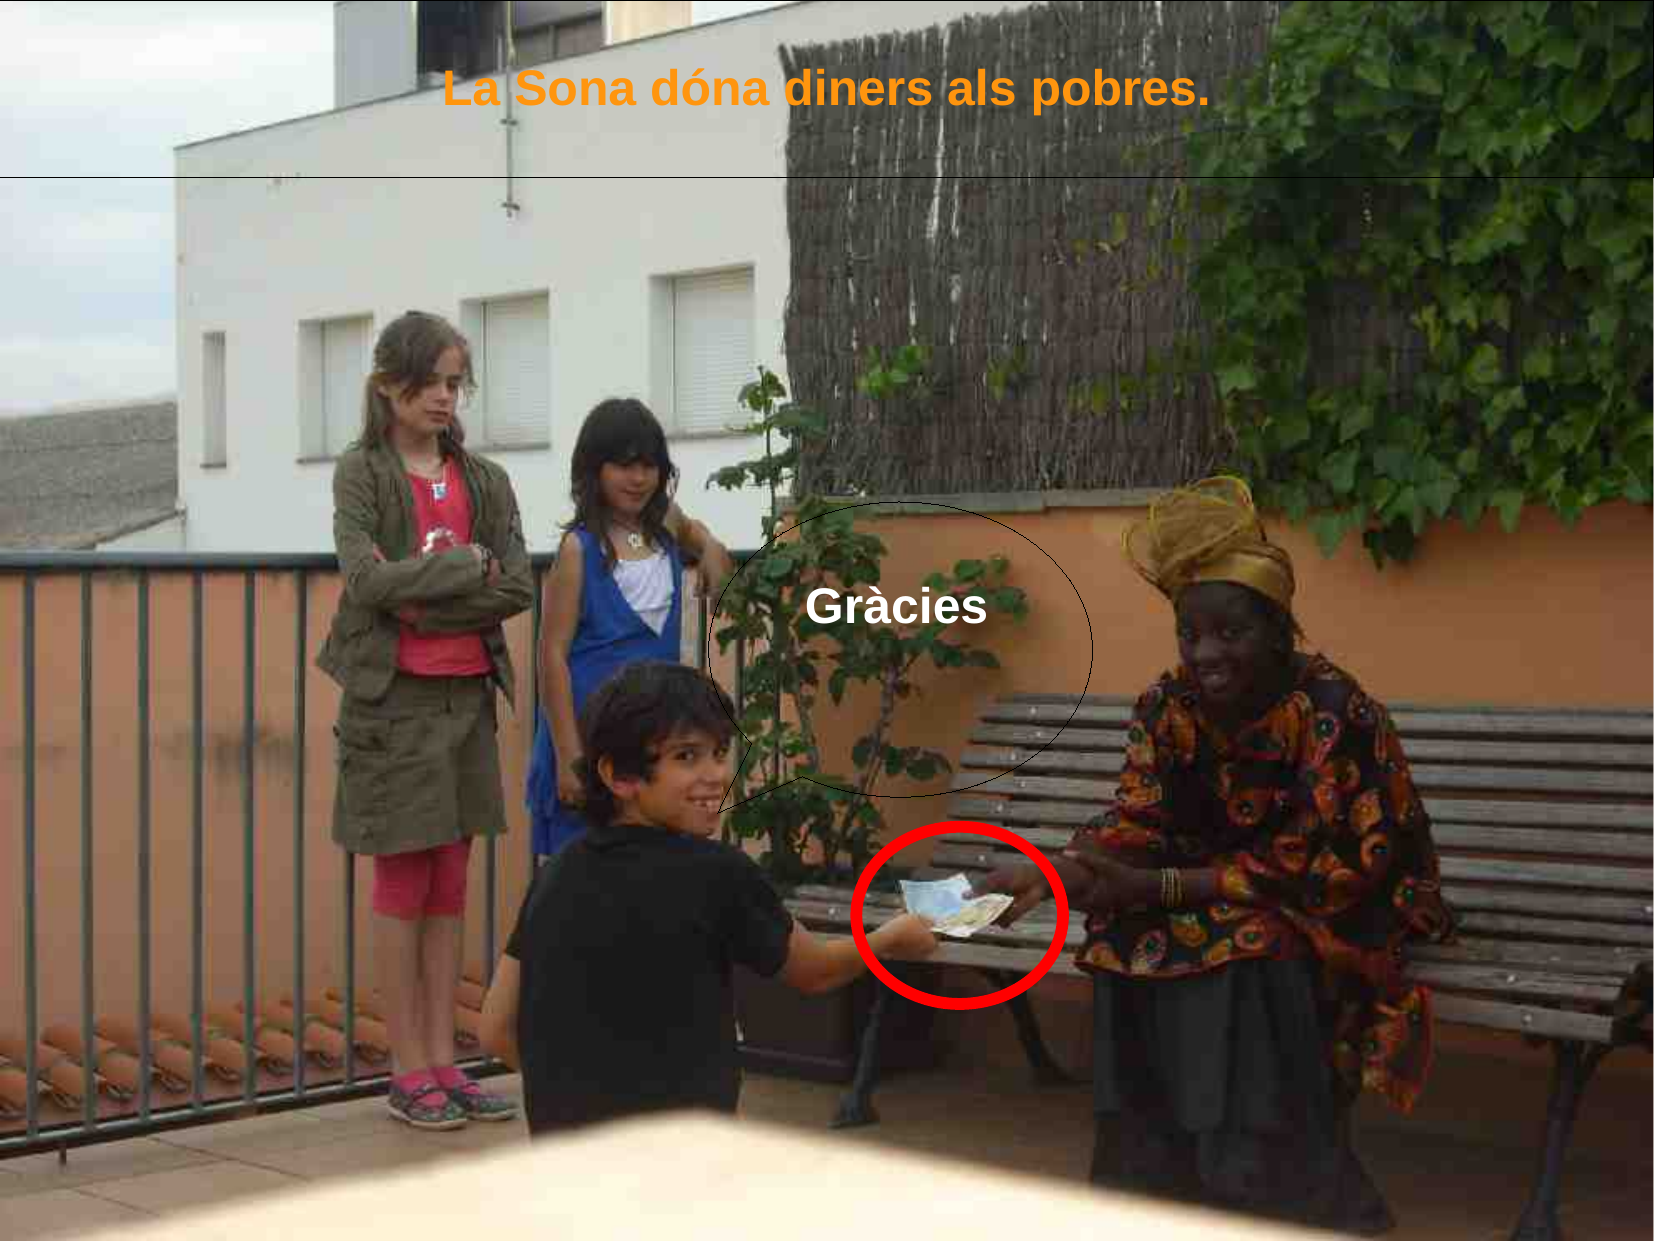

La Sona dóna diners als pobres.
 Gràcies